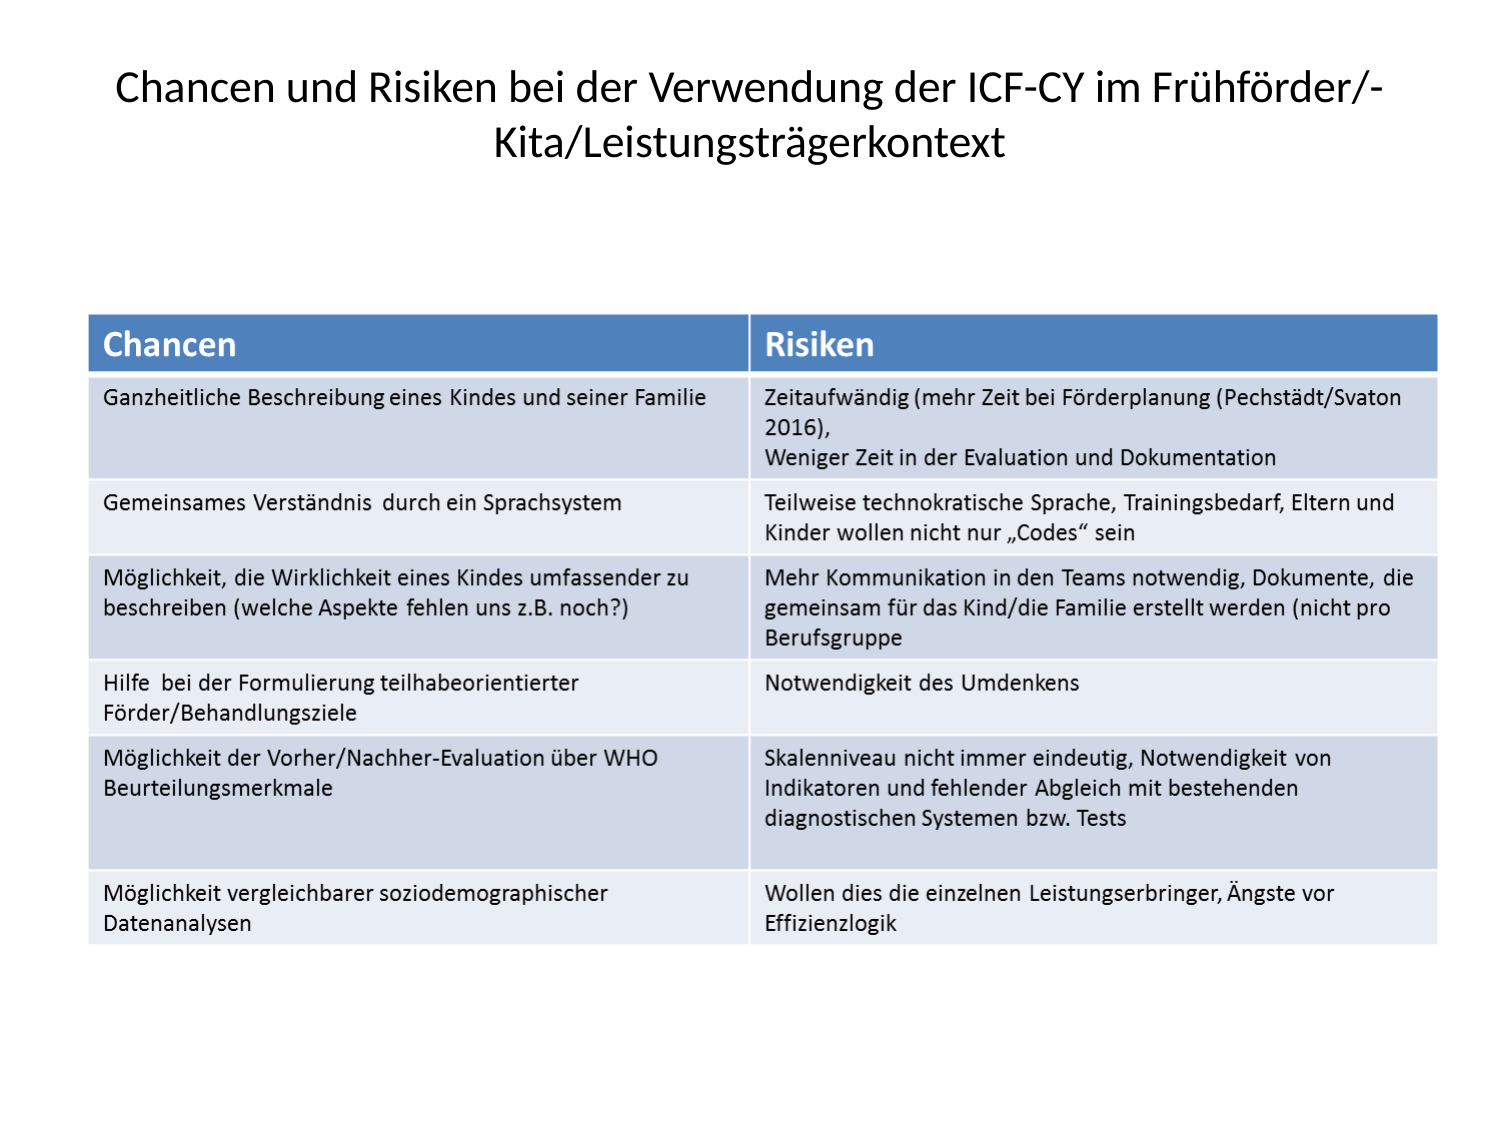

# Chancen und Risiken bei der Verwendung der ICF-CY im Frühförder/-Kita/Leistungsträgerkontext